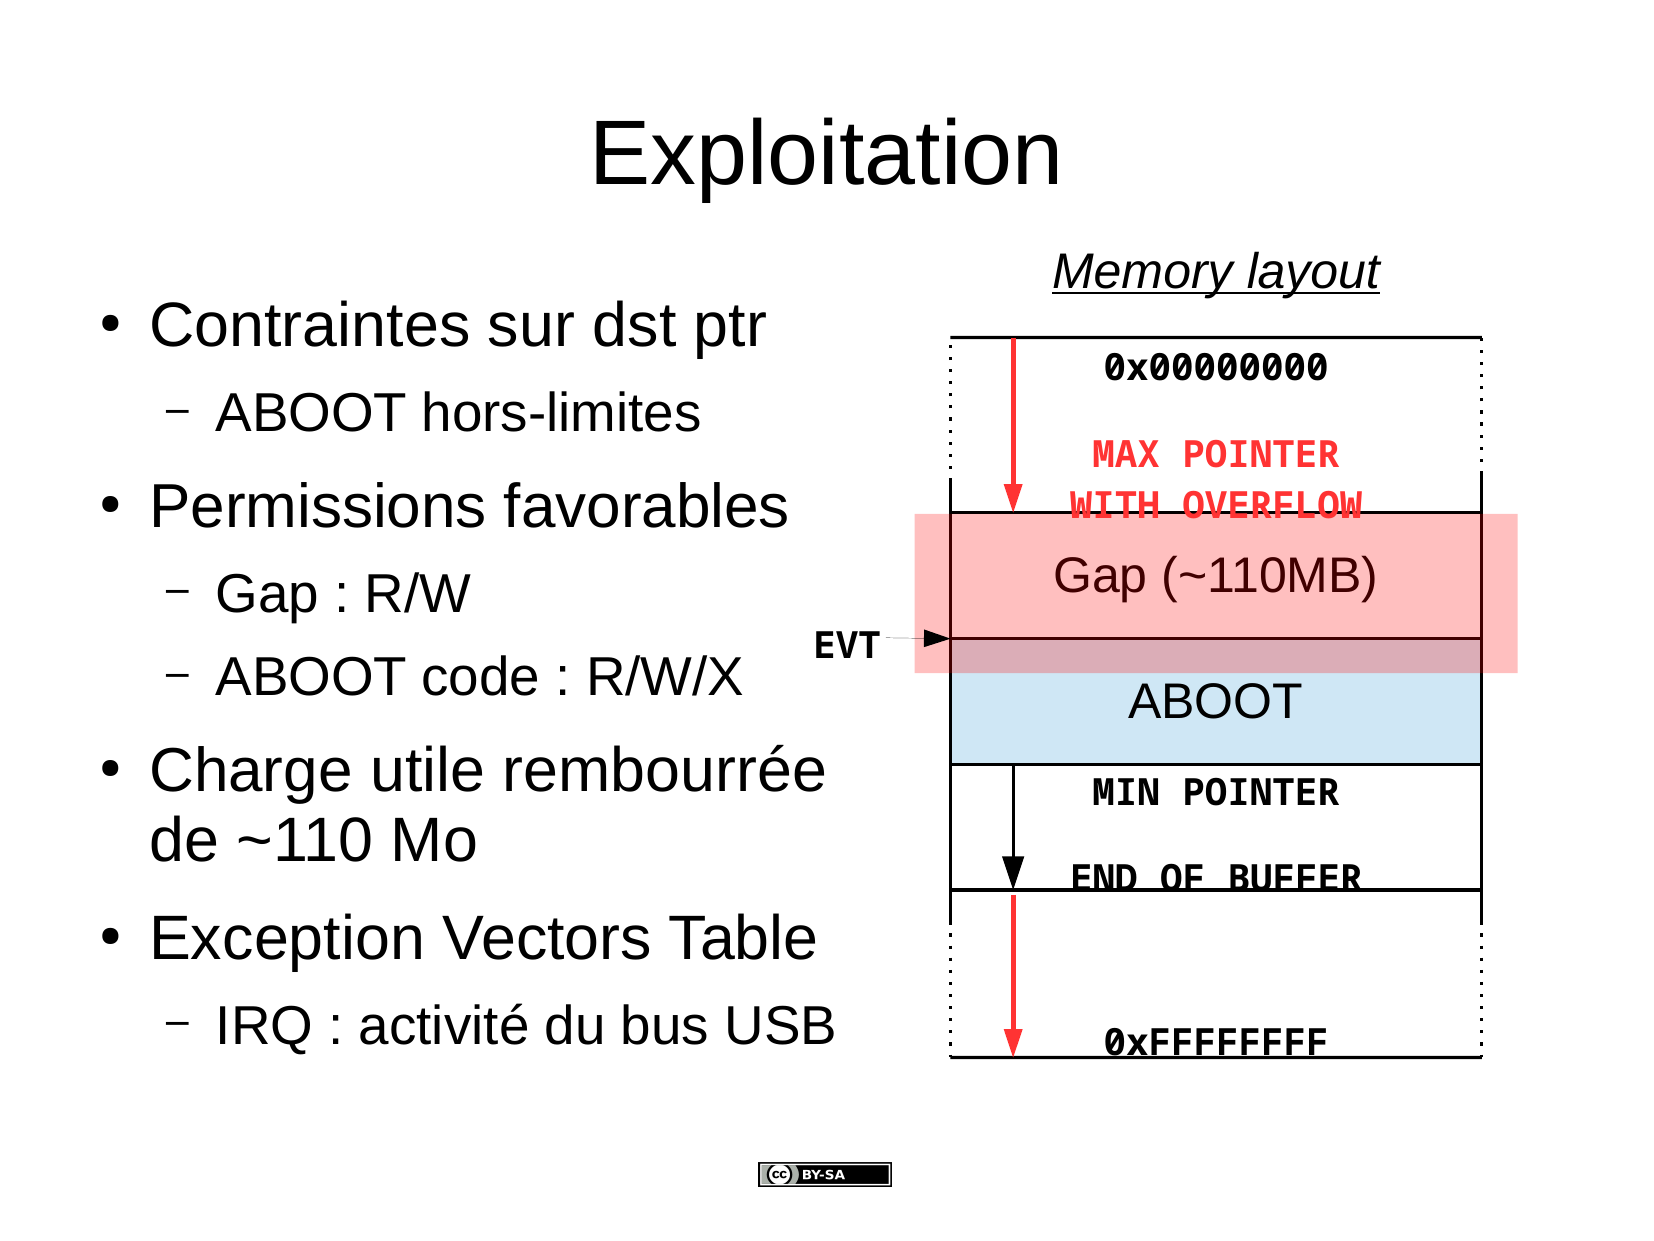

# Exploitation
Memory layout
Contraintes sur dst ptr
ABOOT hors-limites
Permissions favorables
Gap : R/W
ABOOT code : R/W/X
Charge utile rembourrée de ~110 Mo
Exception Vectors Table
IRQ : activité du bus USB
0x00000000
MAX POINTER
WITH OVERFLOW
Gap (~110MB)
EVT
ABOOT
MIN POINTER
END OF BUFFER
0xFFFFFFFF